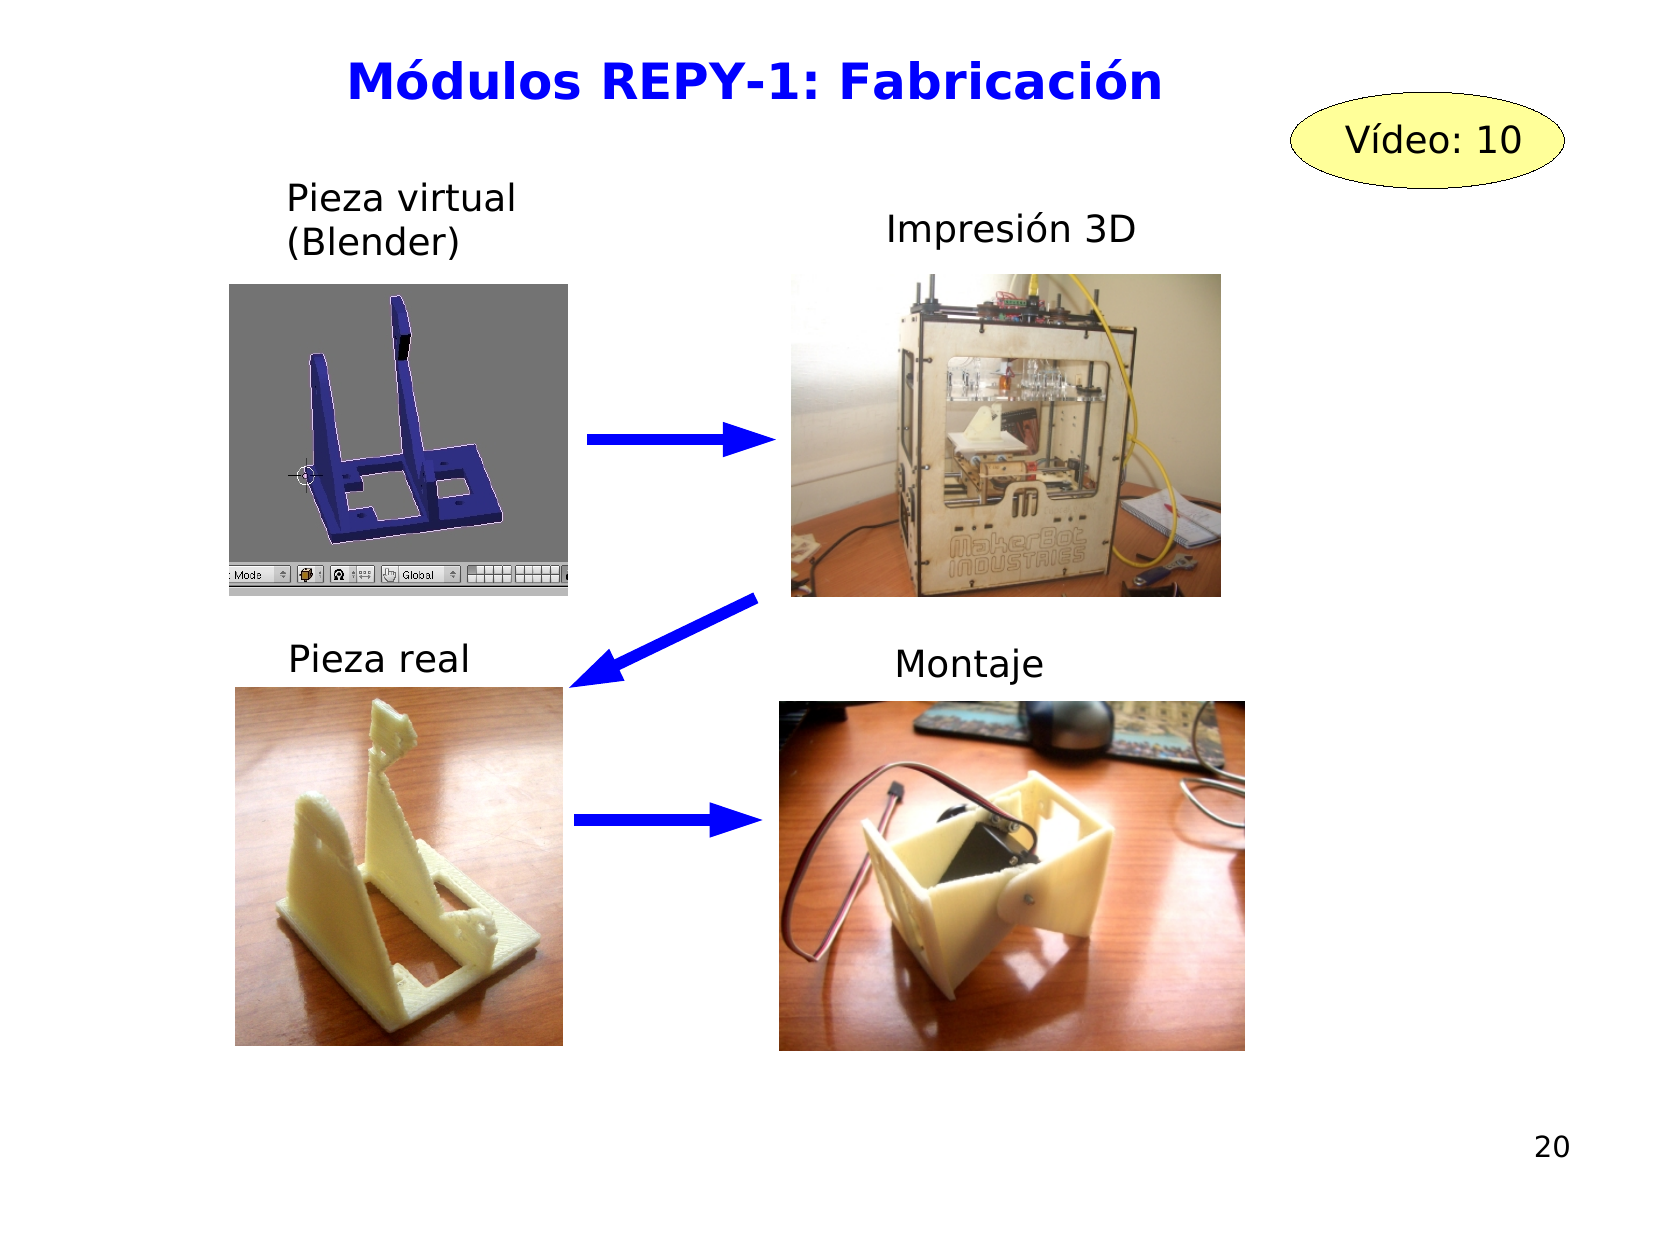

Módulos REPY-1: Fabricación
Vídeo: 10
Pieza virtual (Blender)
Impresión 3D
Pieza real
Montaje
20